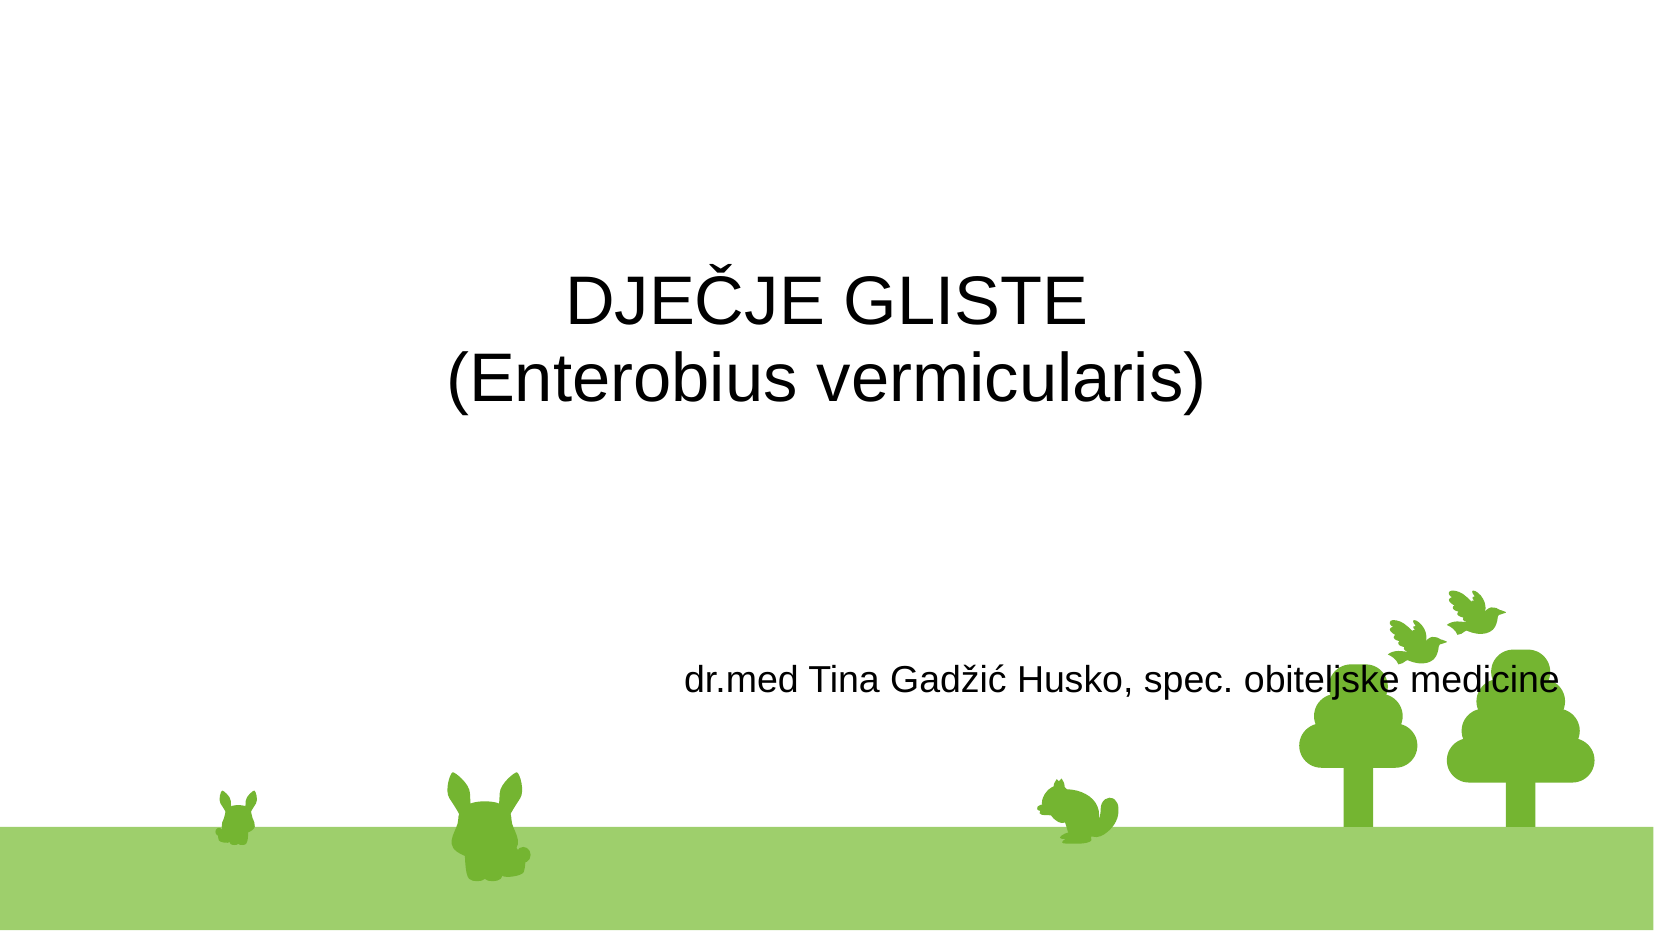

# DJEČJE GLISTE (Enterobius vermicularis)
dr.med Tina Gadžić Husko, spec. obiteljske medicine